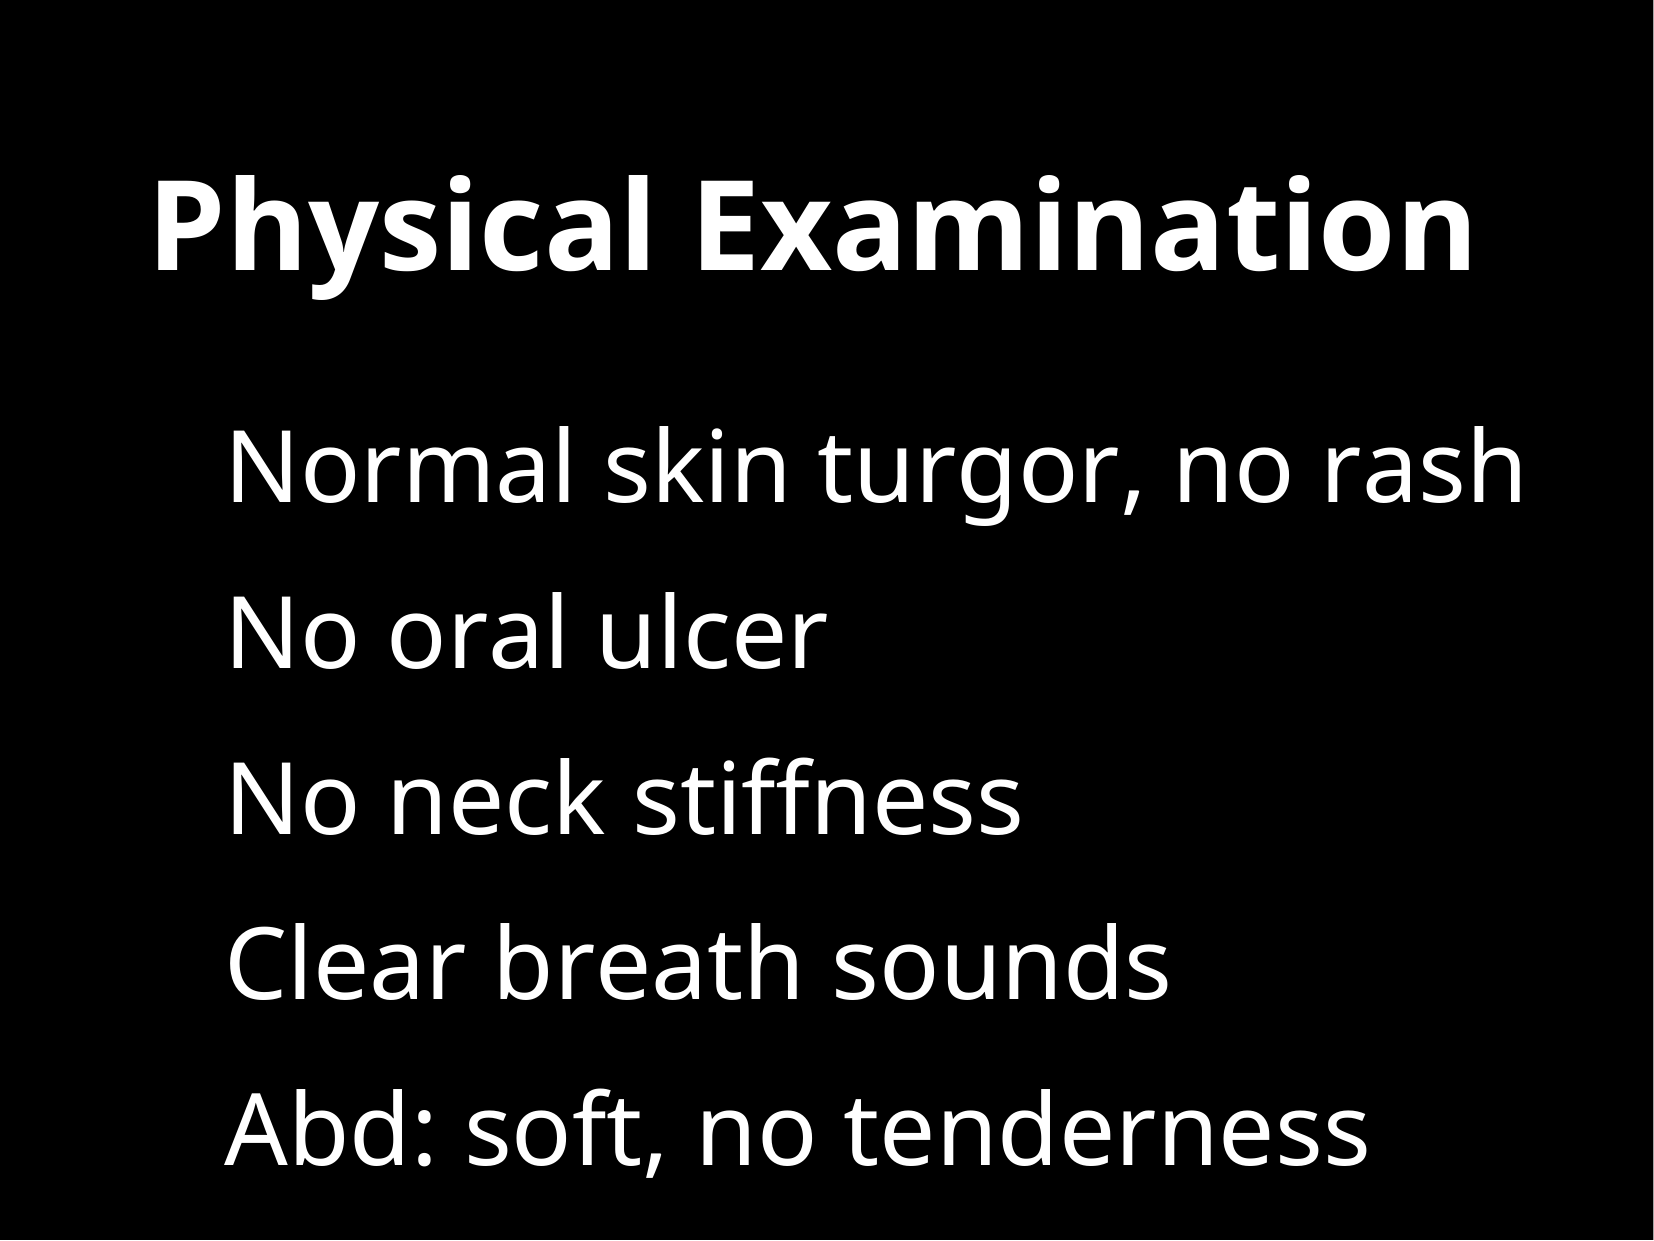

# Physical Examination
Normal skin turgor, no rash
No oral ulcer
No neck stiffness
Clear breath sounds
Abd: soft, no tenderness